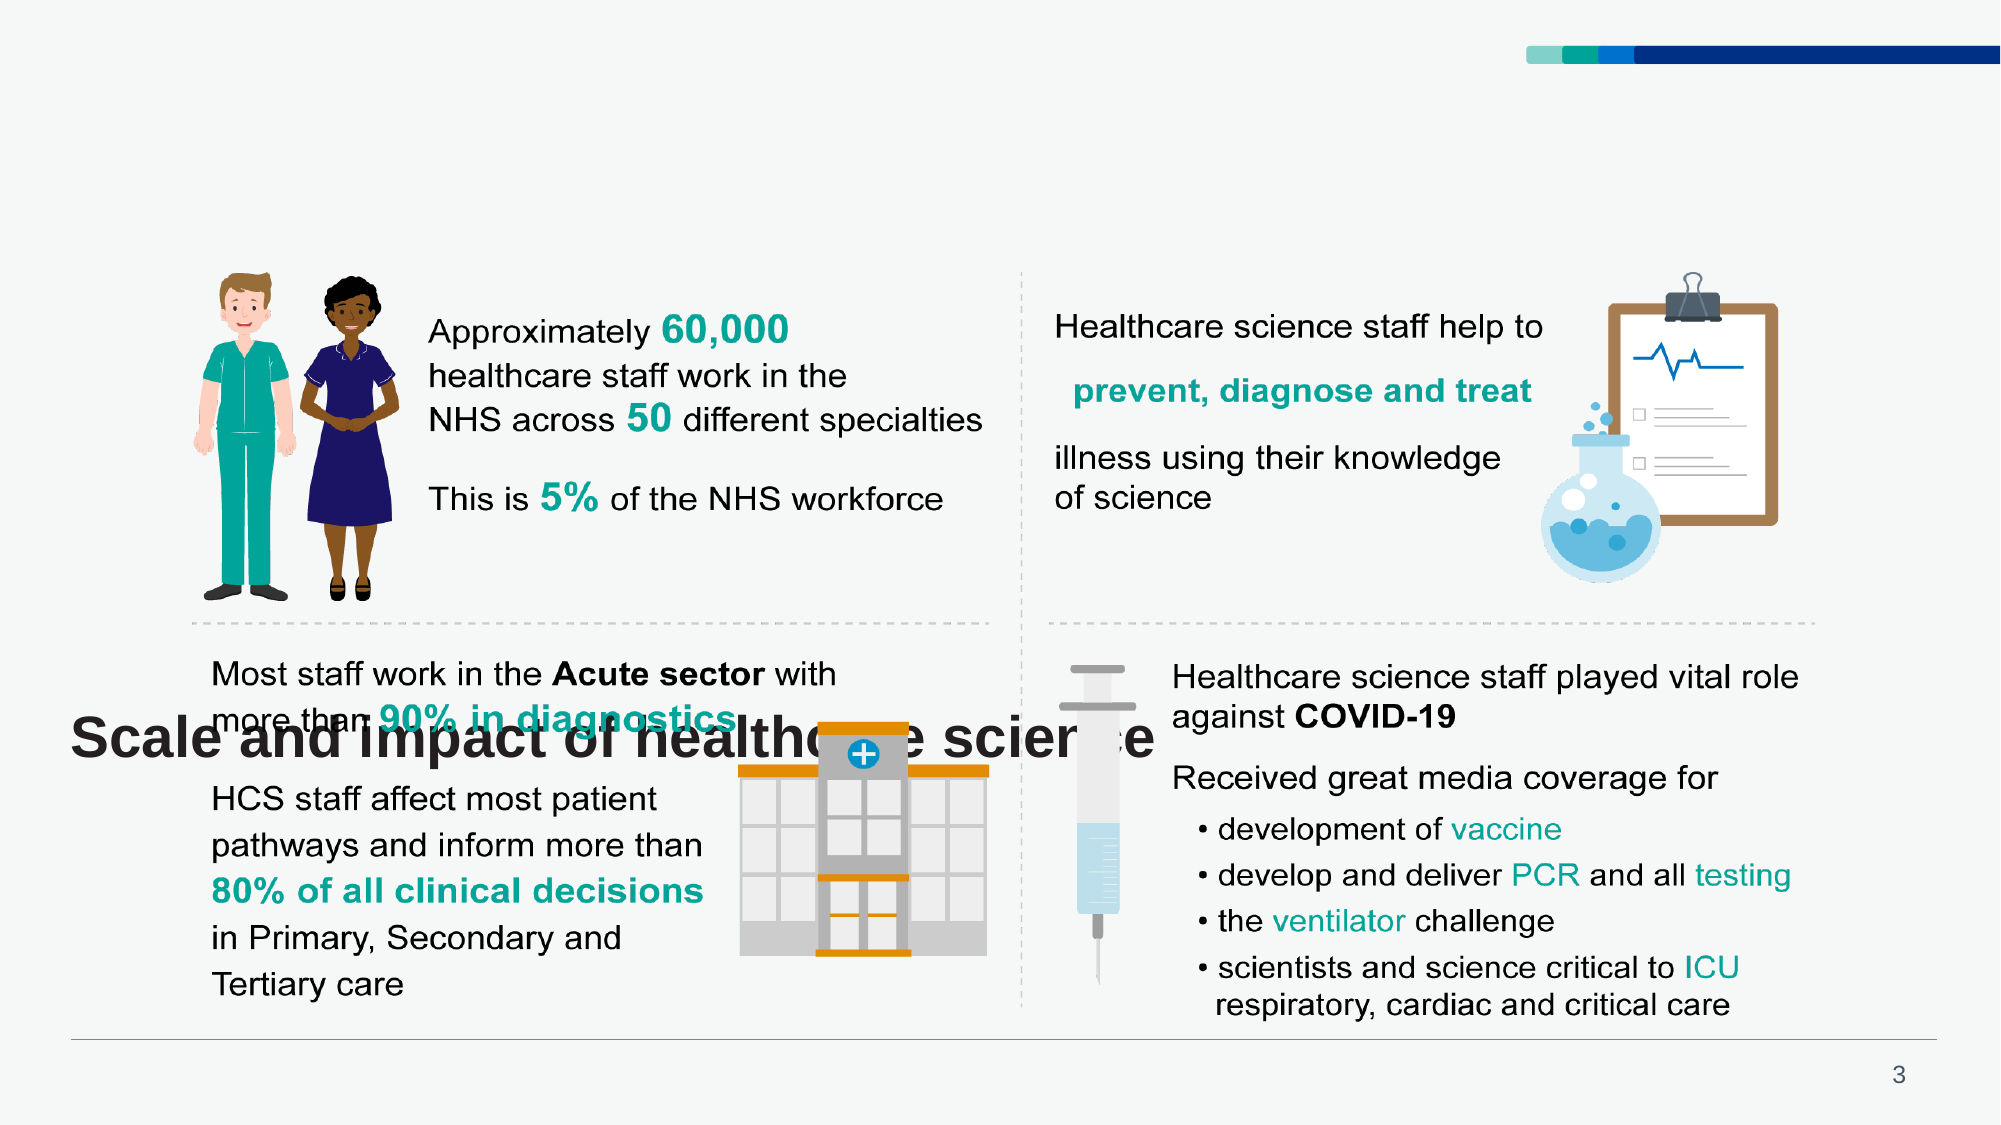

# Scale and impact of healthcare science